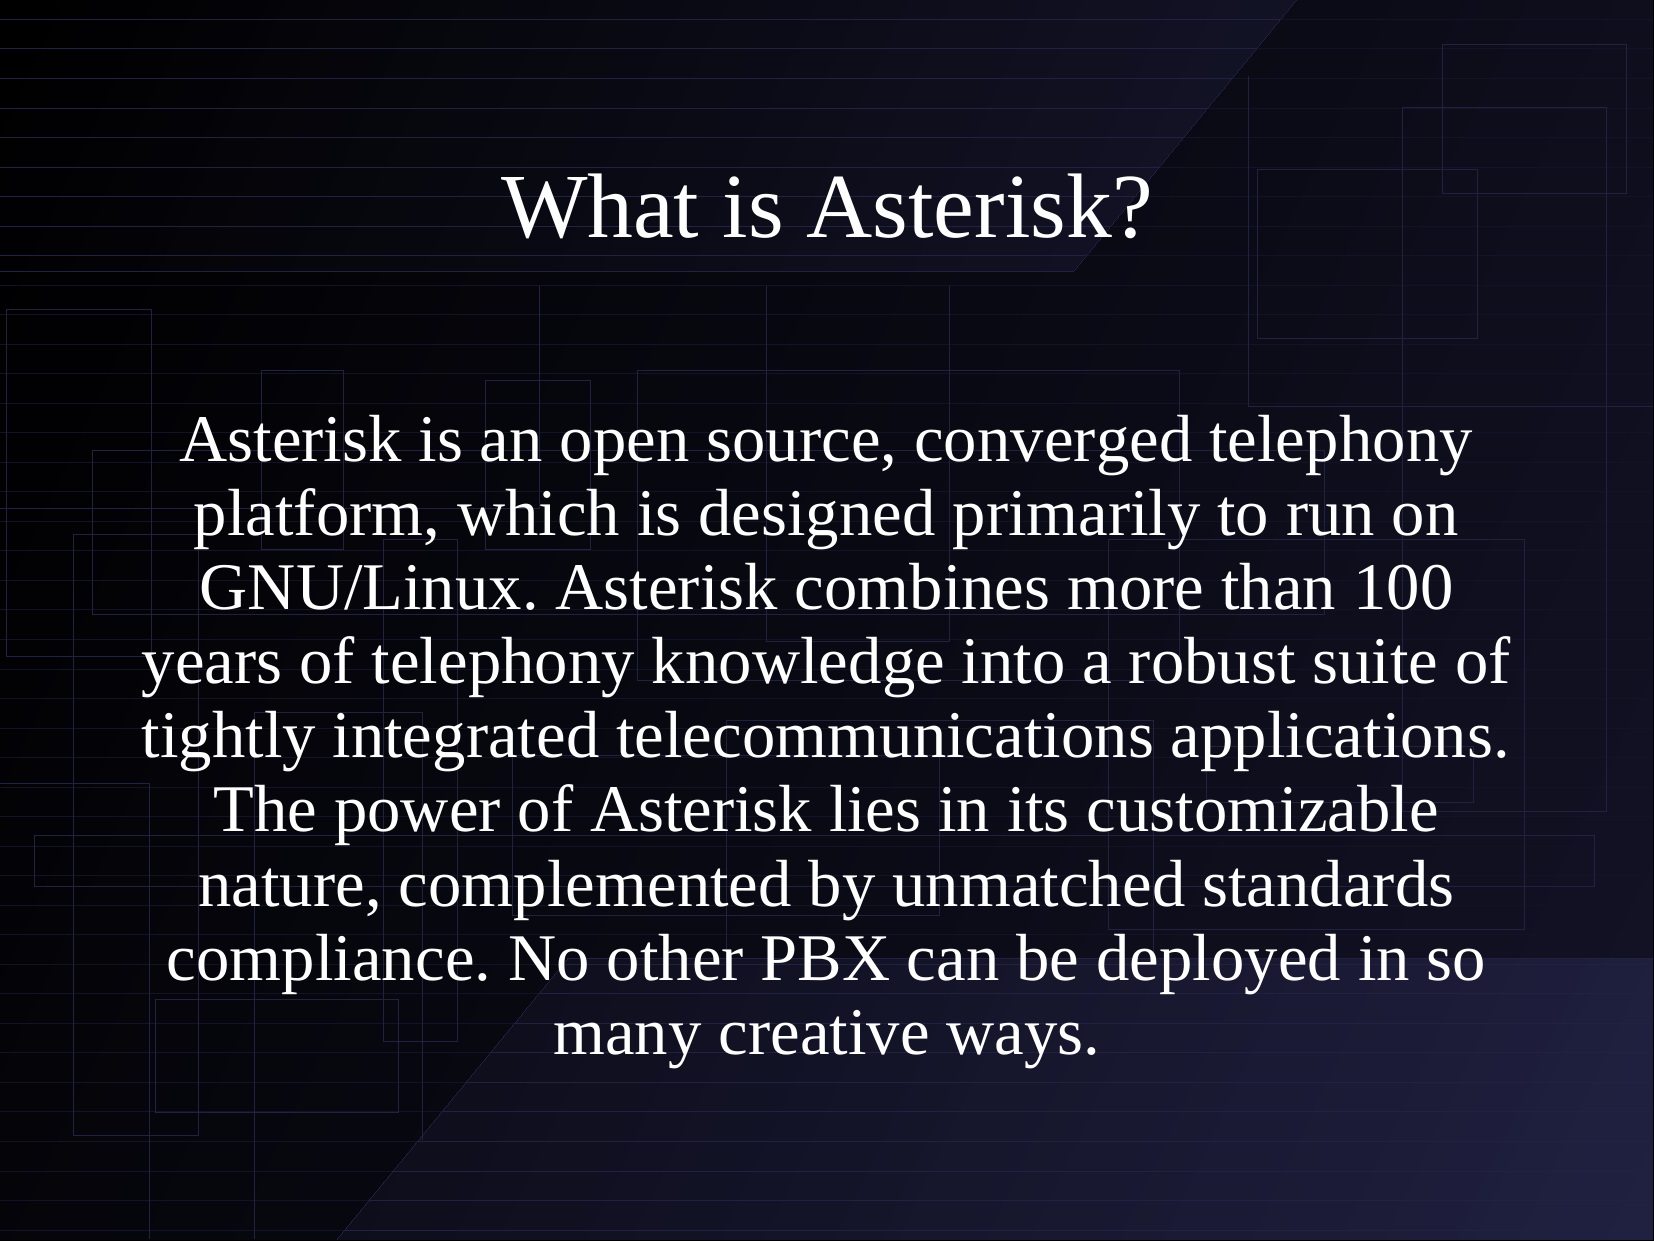

# What is Asterisk?
Asterisk is an open source, converged telephony platform, which is designed primarily to run on GNU/Linux. Asterisk combines more than 100 years of telephony knowledge into a robust suite of tightly integrated telecommunications applications. The power of Asterisk lies in its customizable nature, complemented by unmatched standards compliance. No other PBX can be deployed in so many creative ways.